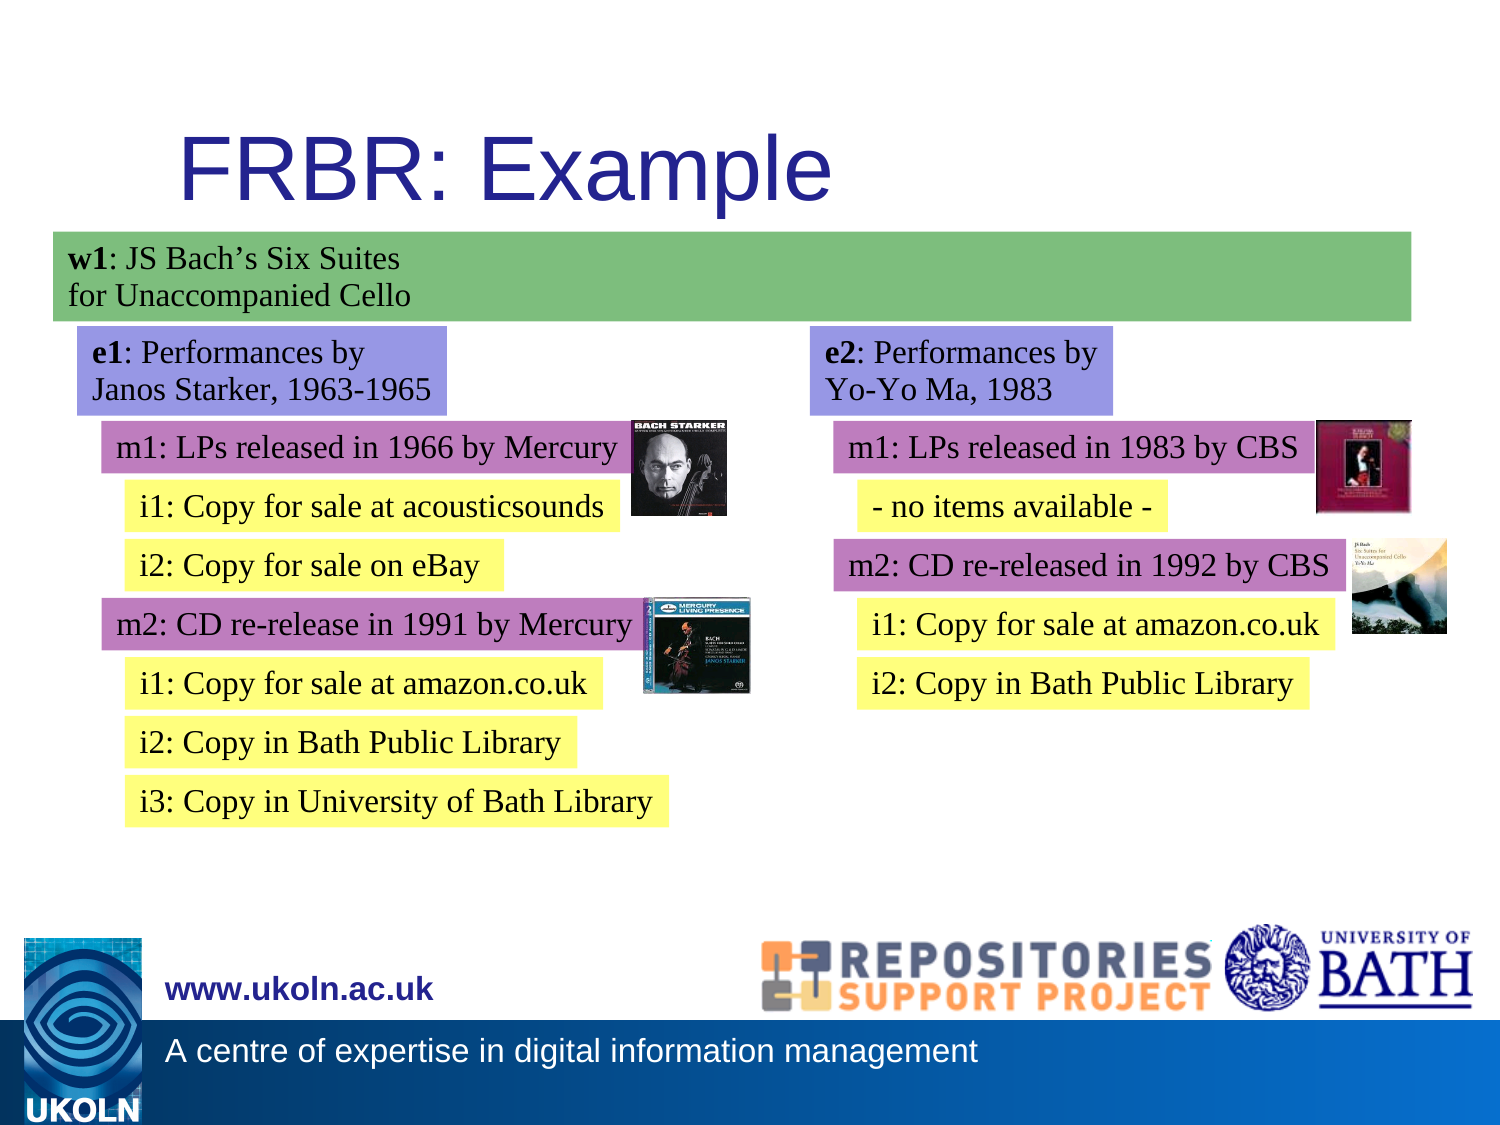

# FRBR: Example
w1: JS Bach’s Six Suites
for Unaccompanied Cello
e1: Performances by
Janos Starker, 1963-1965
e2: Performances by
Yo-Yo Ma, 1983
m1: LPs released in 1966 by Mercury
m1: LPs released in 1983 by CBS
i1: Copy for sale at acousticsounds
- no items available -
i2: Copy for sale on eBay
m2: CD re-released in 1992 by CBS
m2: CD re-release in 1991 by Mercury
i1: Copy for sale at amazon.co.uk
i1: Copy for sale at amazon.co.uk
i2: Copy in Bath Public Library
i2: Copy in Bath Public Library
i3: Copy in University of Bath Library